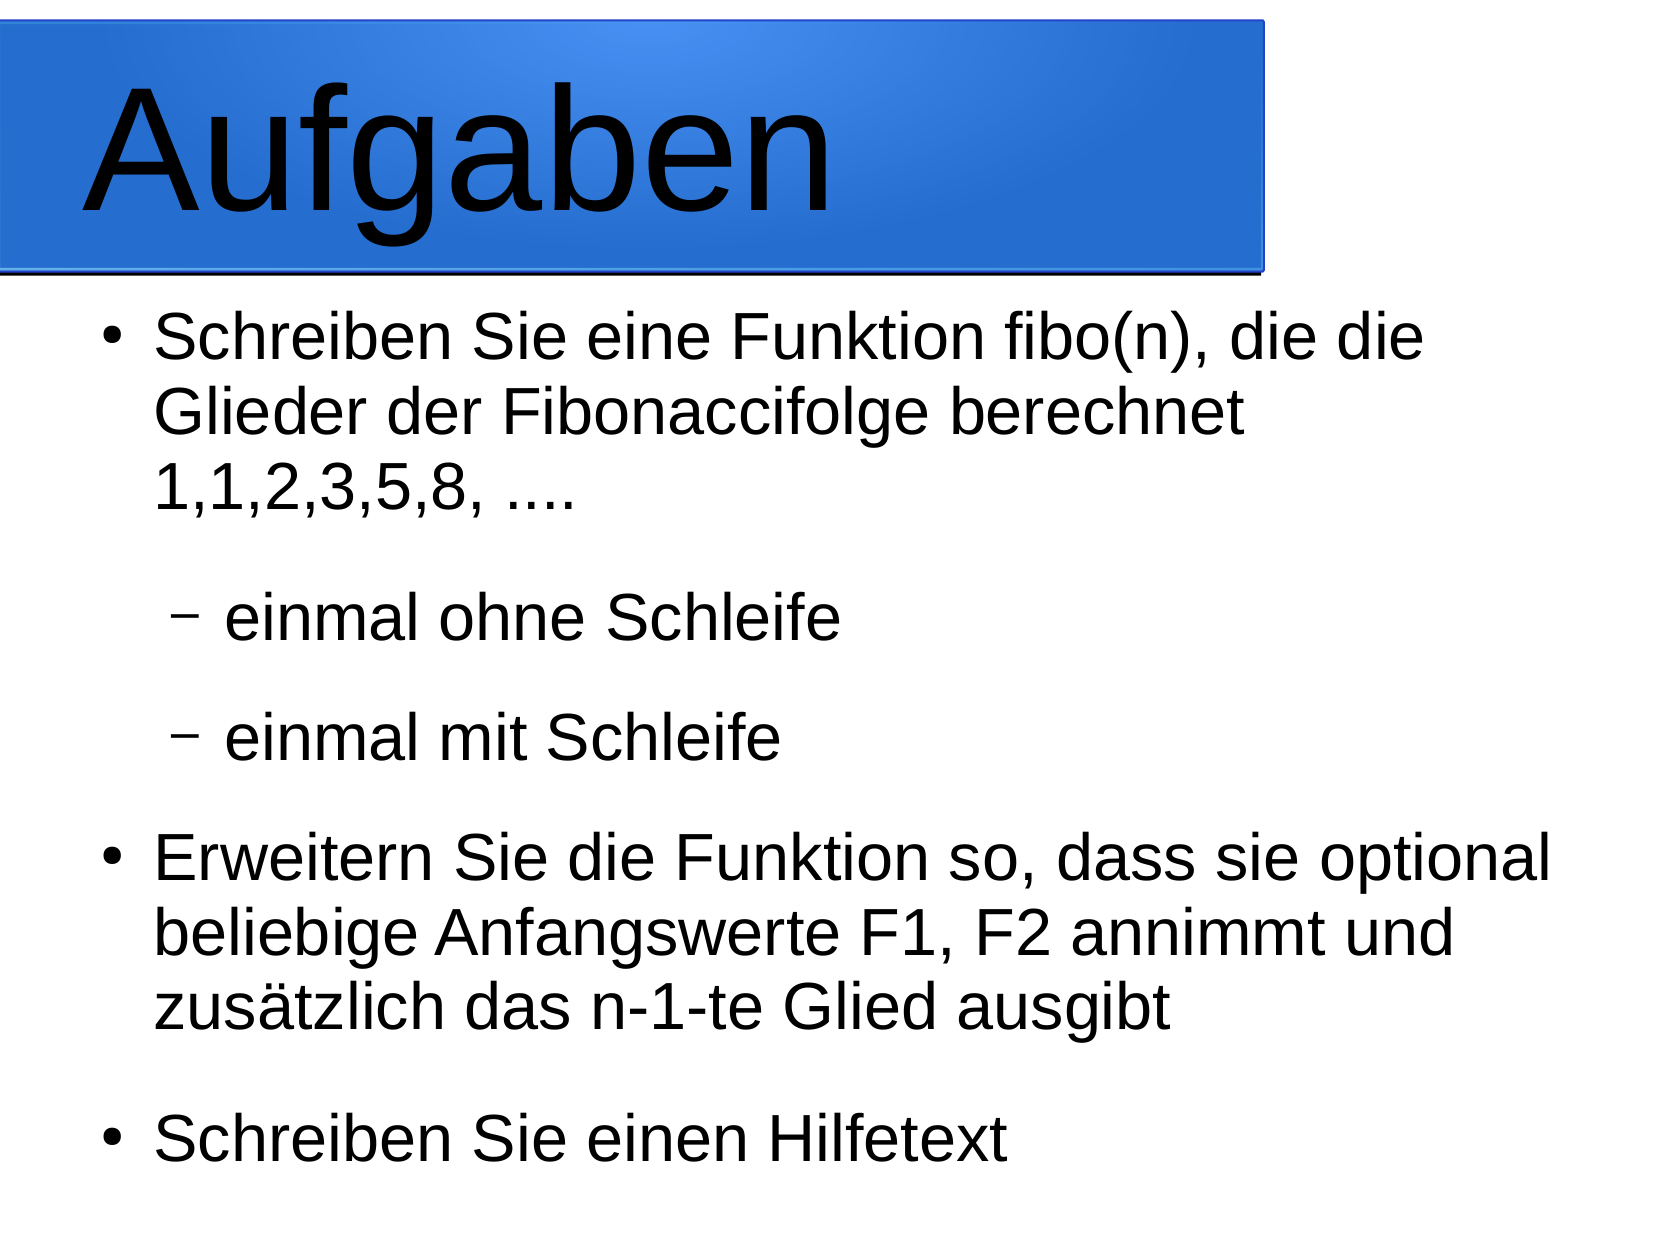

# Aufgaben
Schreiben Sie eine Funktion fibo(n), die die Glieder der Fibonaccifolge berechnet
1,1,2,3,5,8, ....
einmal ohne Schleife
einmal mit Schleife
Erweitern Sie die Funktion so, dass sie optional beliebige Anfangswerte F1, F2 annimmt und zusätzlich das n-1-te Glied ausgibt
Schreiben Sie einen Hilfetext